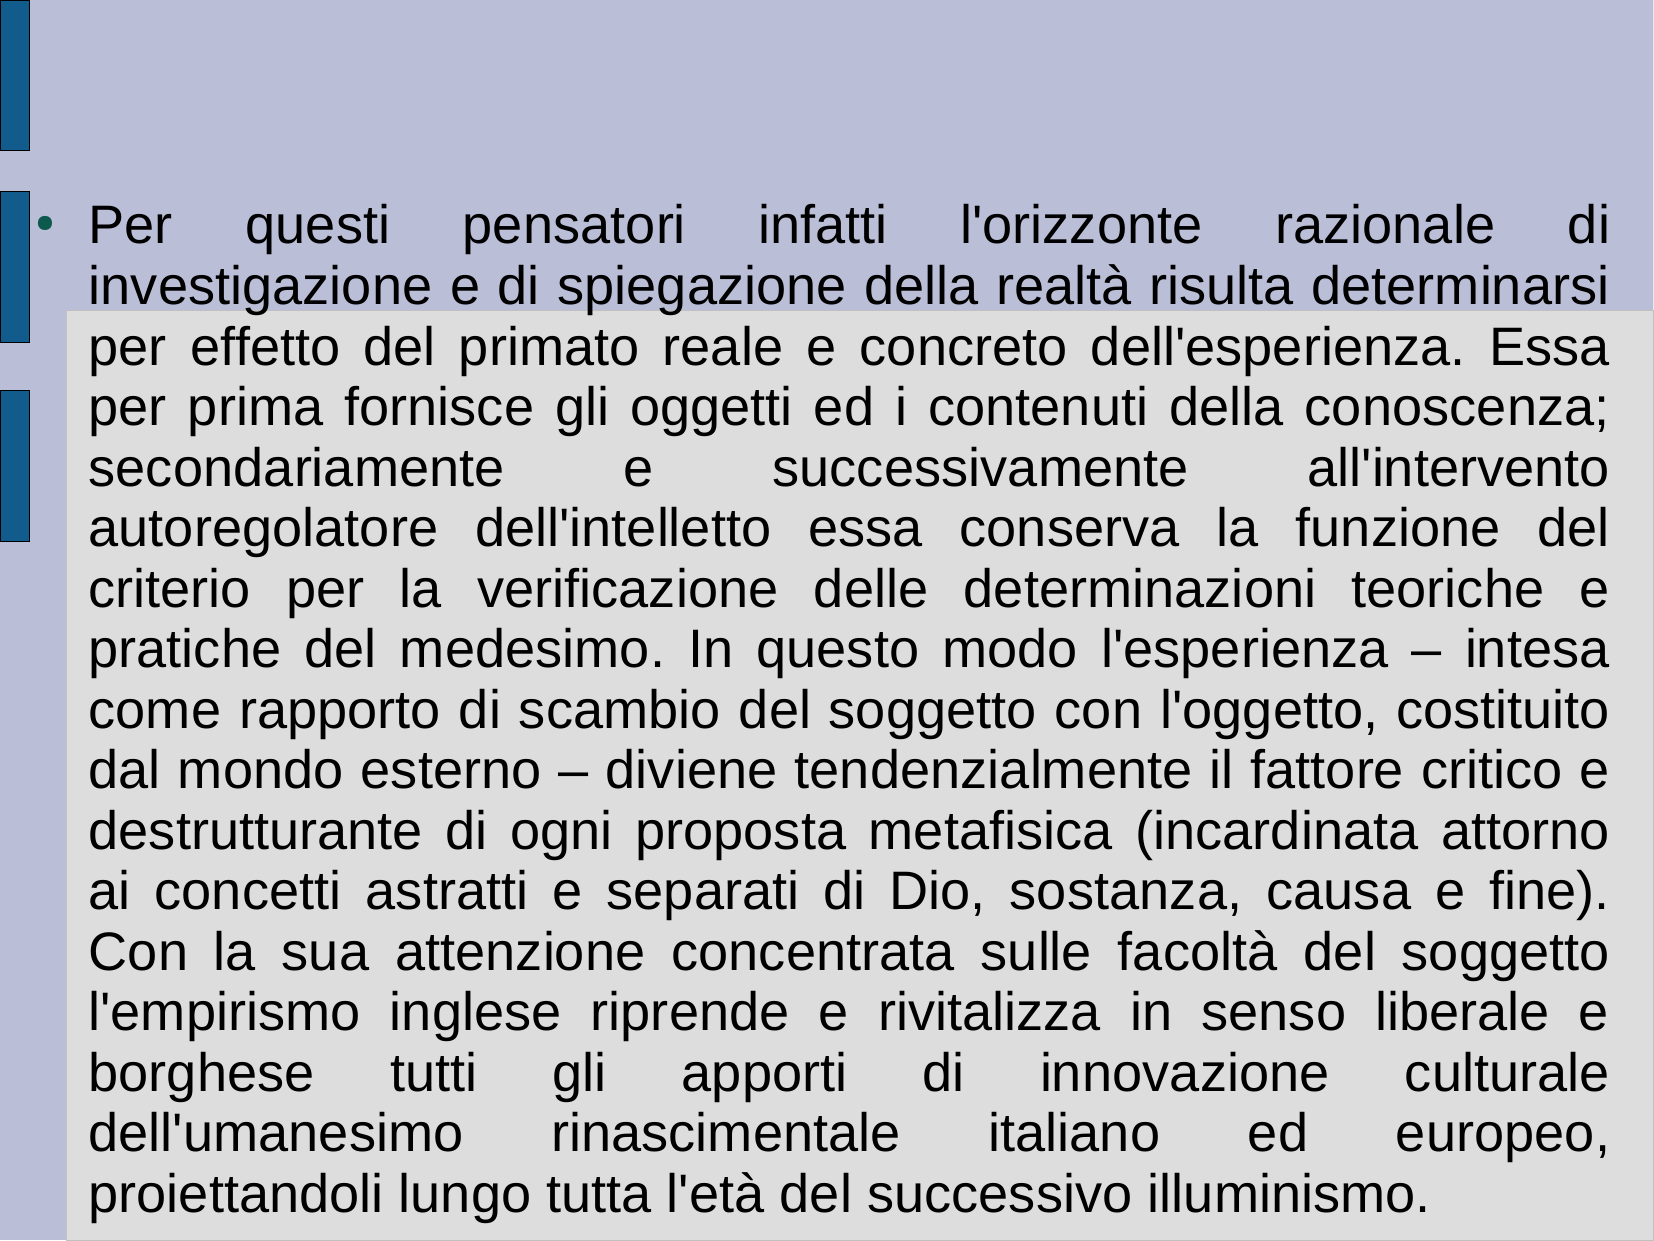

#
Per questi pensatori infatti l'orizzonte razionale di investigazione e di spiegazione della realtà risulta determinarsi per effetto del primato reale e concreto dell'esperienza. Essa per prima fornisce gli oggetti ed i contenuti della conoscenza; secondariamente e successivamente all'intervento autoregolatore dell'intelletto essa conserva la funzione del criterio per la verificazione delle determinazioni teoriche e pratiche del medesimo. In questo modo l'esperienza – intesa come rapporto di scambio del soggetto con l'oggetto, costituito dal mondo esterno – diviene tendenzialmente il fattore critico e destrutturante di ogni proposta metafisica (incardinata attorno ai concetti astratti e separati di Dio, sostanza, causa e fine). Con la sua attenzione concentrata sulle facoltà del soggetto l'empirismo inglese riprende e rivitalizza in senso liberale e borghese tutti gli apporti di innovazione culturale dell'umanesimo rinascimentale italiano ed europeo, proiettandoli lungo tutta l'età del successivo illuminismo.